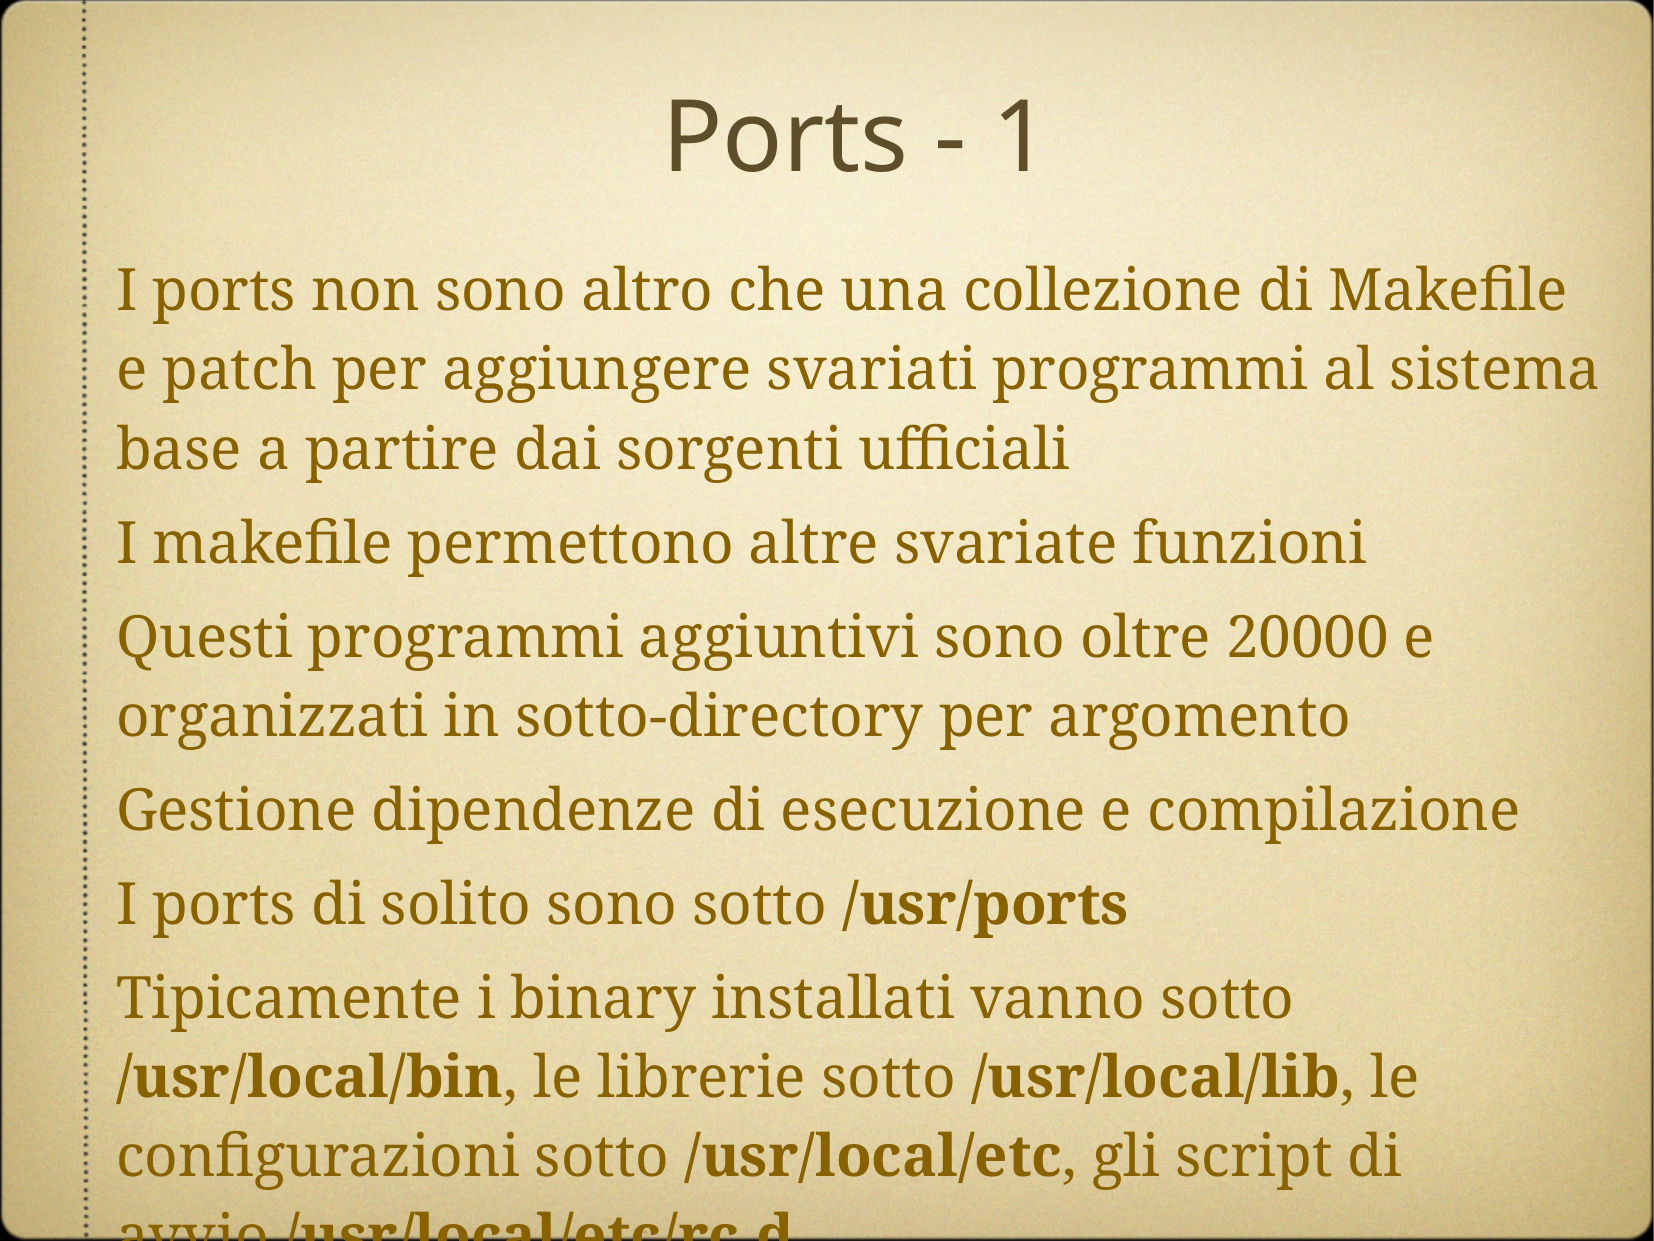

# Ports - 1
I ports non sono altro che una collezione di Makefile e patch per aggiungere svariati programmi al sistema base a partire dai sorgenti ufficiali
I makefile permettono altre svariate funzioni
Questi programmi aggiuntivi sono oltre 20000 e organizzati in sotto-directory per argomento
Gestione dipendenze di esecuzione e compilazione
I ports di solito sono sotto /usr/ports
Tipicamente i binary installati vanno sotto /usr/local/bin, le librerie sotto /usr/local/lib, le configurazioni sotto /usr/local/etc, gli script di avvio /usr/local/etc/rc.d